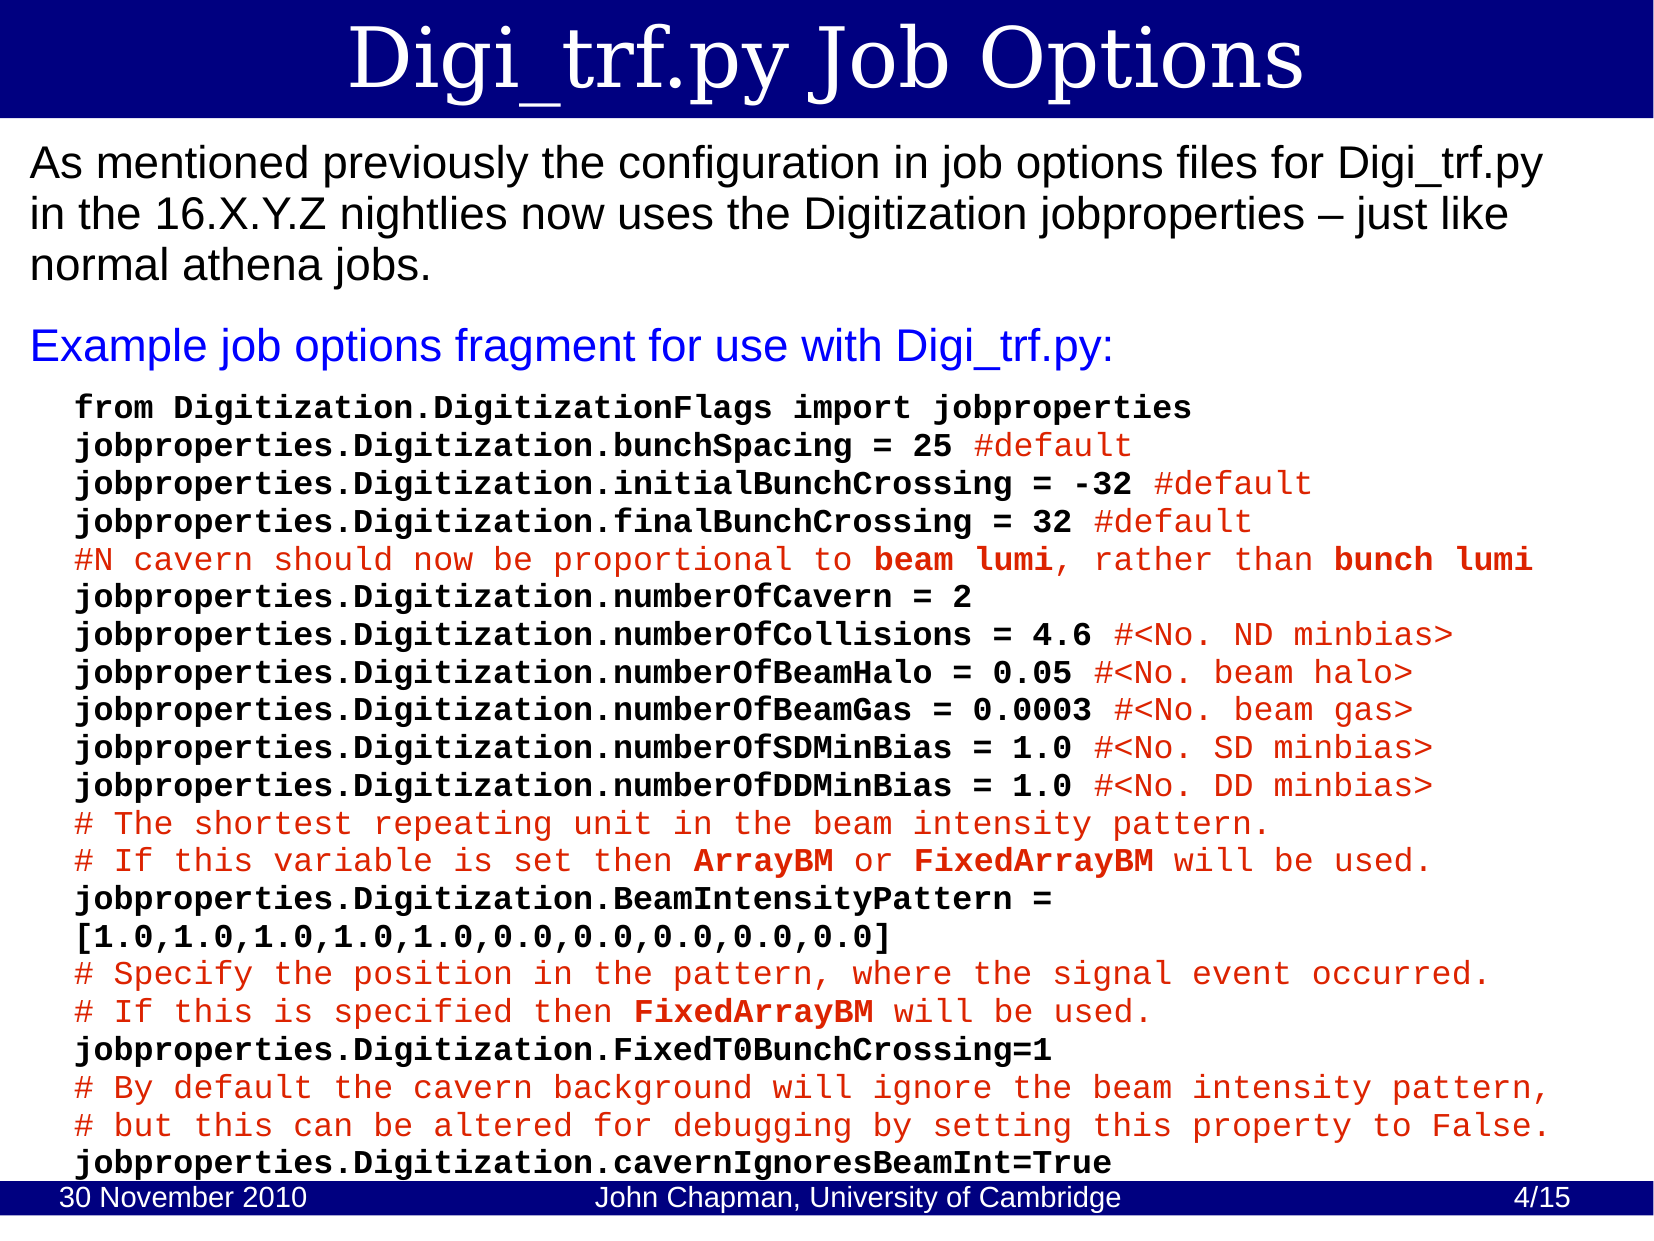

# Digi_trf.py Job Options
As mentioned previously the configuration in job options files for Digi_trf.py in the 16.X.Y.Z nightlies now uses the Digitization jobproperties – just like normal athena jobs.
Example job options fragment for use with Digi_trf.py:
from Digitization.DigitizationFlags import jobproperties
jobproperties.Digitization.bunchSpacing = 25 #default
jobproperties.Digitization.initialBunchCrossing = -32 #default
jobproperties.Digitization.finalBunchCrossing = 32 #default
#N cavern should now be proportional to beam lumi, rather than bunch lumi
jobproperties.Digitization.numberOfCavern = 2
jobproperties.Digitization.numberOfCollisions = 4.6 #<No. ND minbias>
jobproperties.Digitization.numberOfBeamHalo = 0.05 #<No. beam halo>
jobproperties.Digitization.numberOfBeamGas = 0.0003 #<No. beam gas>
jobproperties.Digitization.numberOfSDMinBias = 1.0 #<No. SD minbias>
jobproperties.Digitization.numberOfDDMinBias = 1.0 #<No. DD minbias>
# The shortest repeating unit in the beam intensity pattern.
# If this variable is set then ArrayBM or FixedArrayBM will be used.
jobproperties.Digitization.BeamIntensityPattern = [1.0,1.0,1.0,1.0,1.0,0.0,0.0,0.0,0.0,0.0]
# Specify the position in the pattern, where the signal event occurred.
# If this is specified then FixedArrayBM will be used.
jobproperties.Digitization.FixedT0BunchCrossing=1
# By default the cavern background will ignore the beam intensity pattern,
# but this can be altered for debugging by setting this property to False.
jobproperties.Digitization.cavernIgnoresBeamInt=True
4